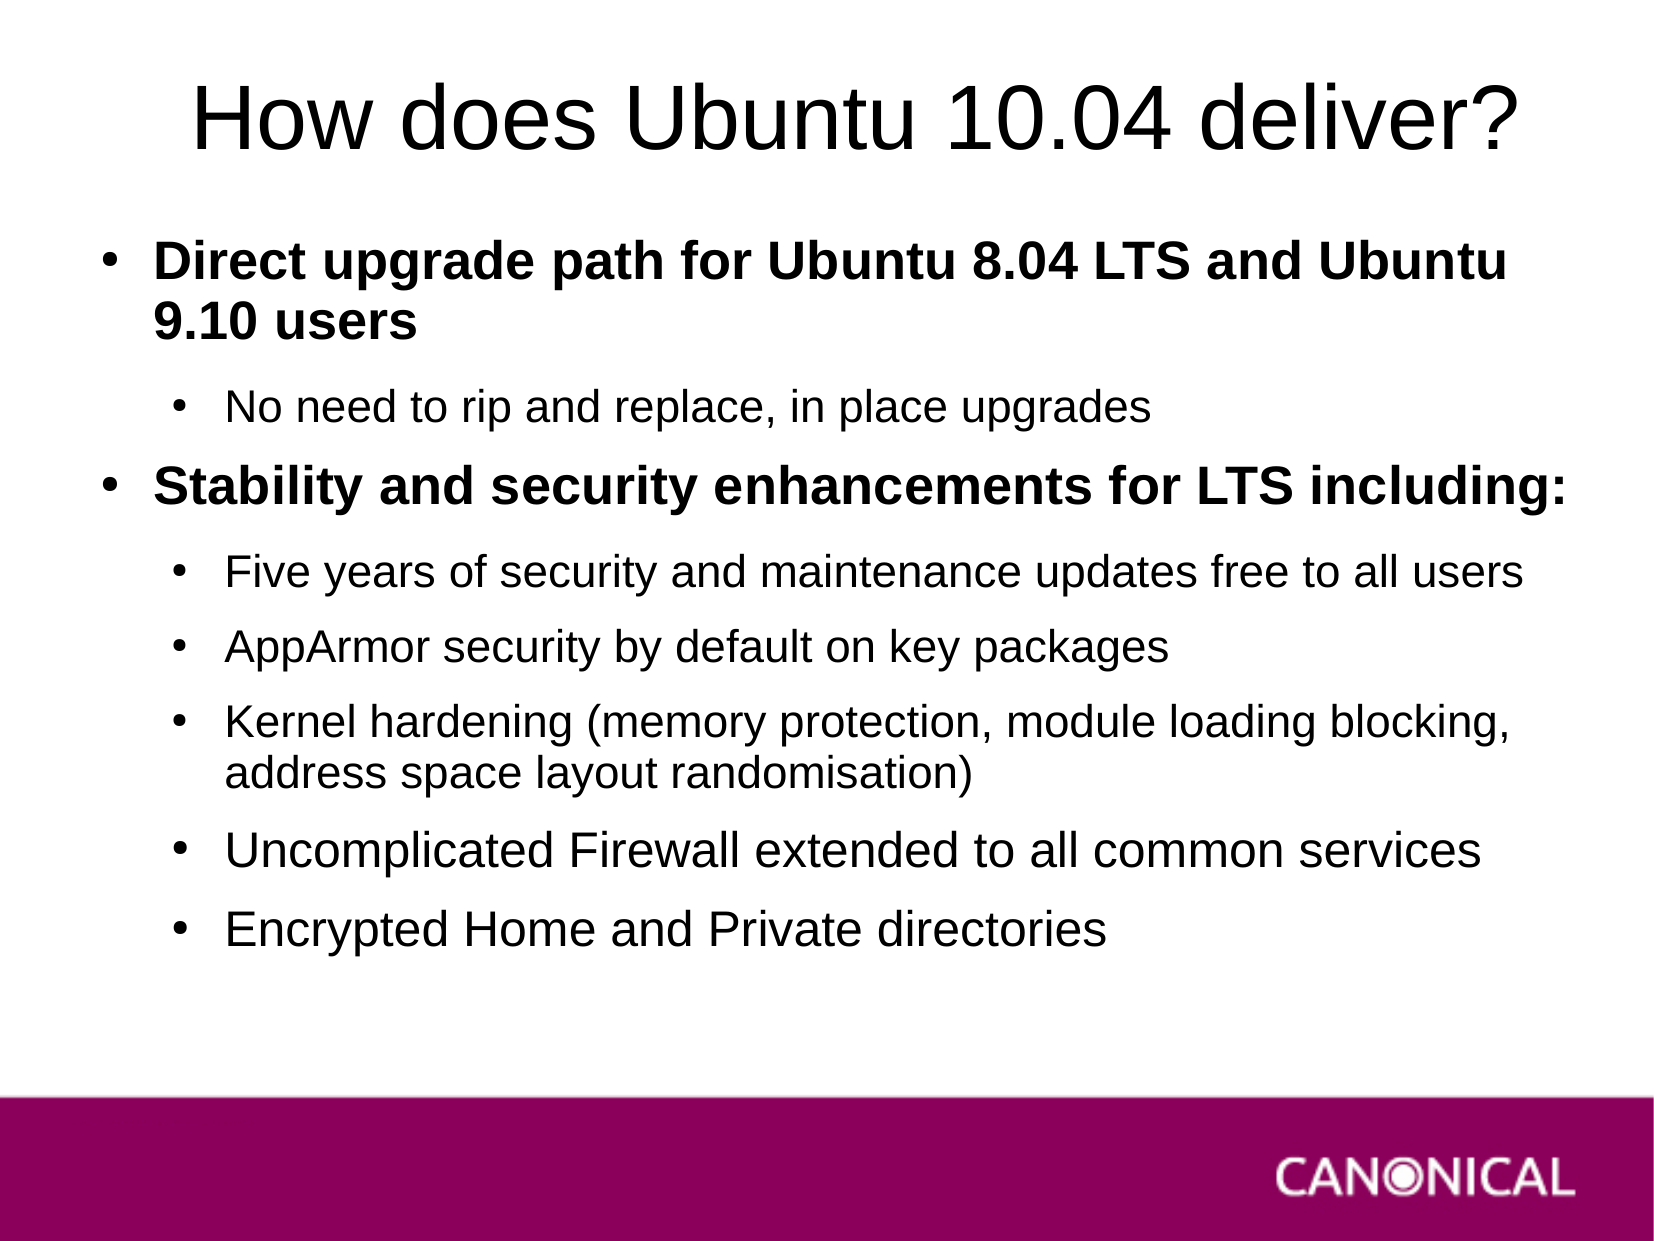

How does Ubuntu 10.04 deliver?
# Direct upgrade path for Ubuntu 8.04 LTS and Ubuntu 9.10 users
No need to rip and replace, in place upgrades
Stability and security enhancements for LTS including:
Five years of security and maintenance updates free to all users
AppArmor security by default on key packages
Kernel hardening (memory protection, module loading blocking, address space layout randomisation)
Uncomplicated Firewall extended to all common services
Encrypted Home and Private directories